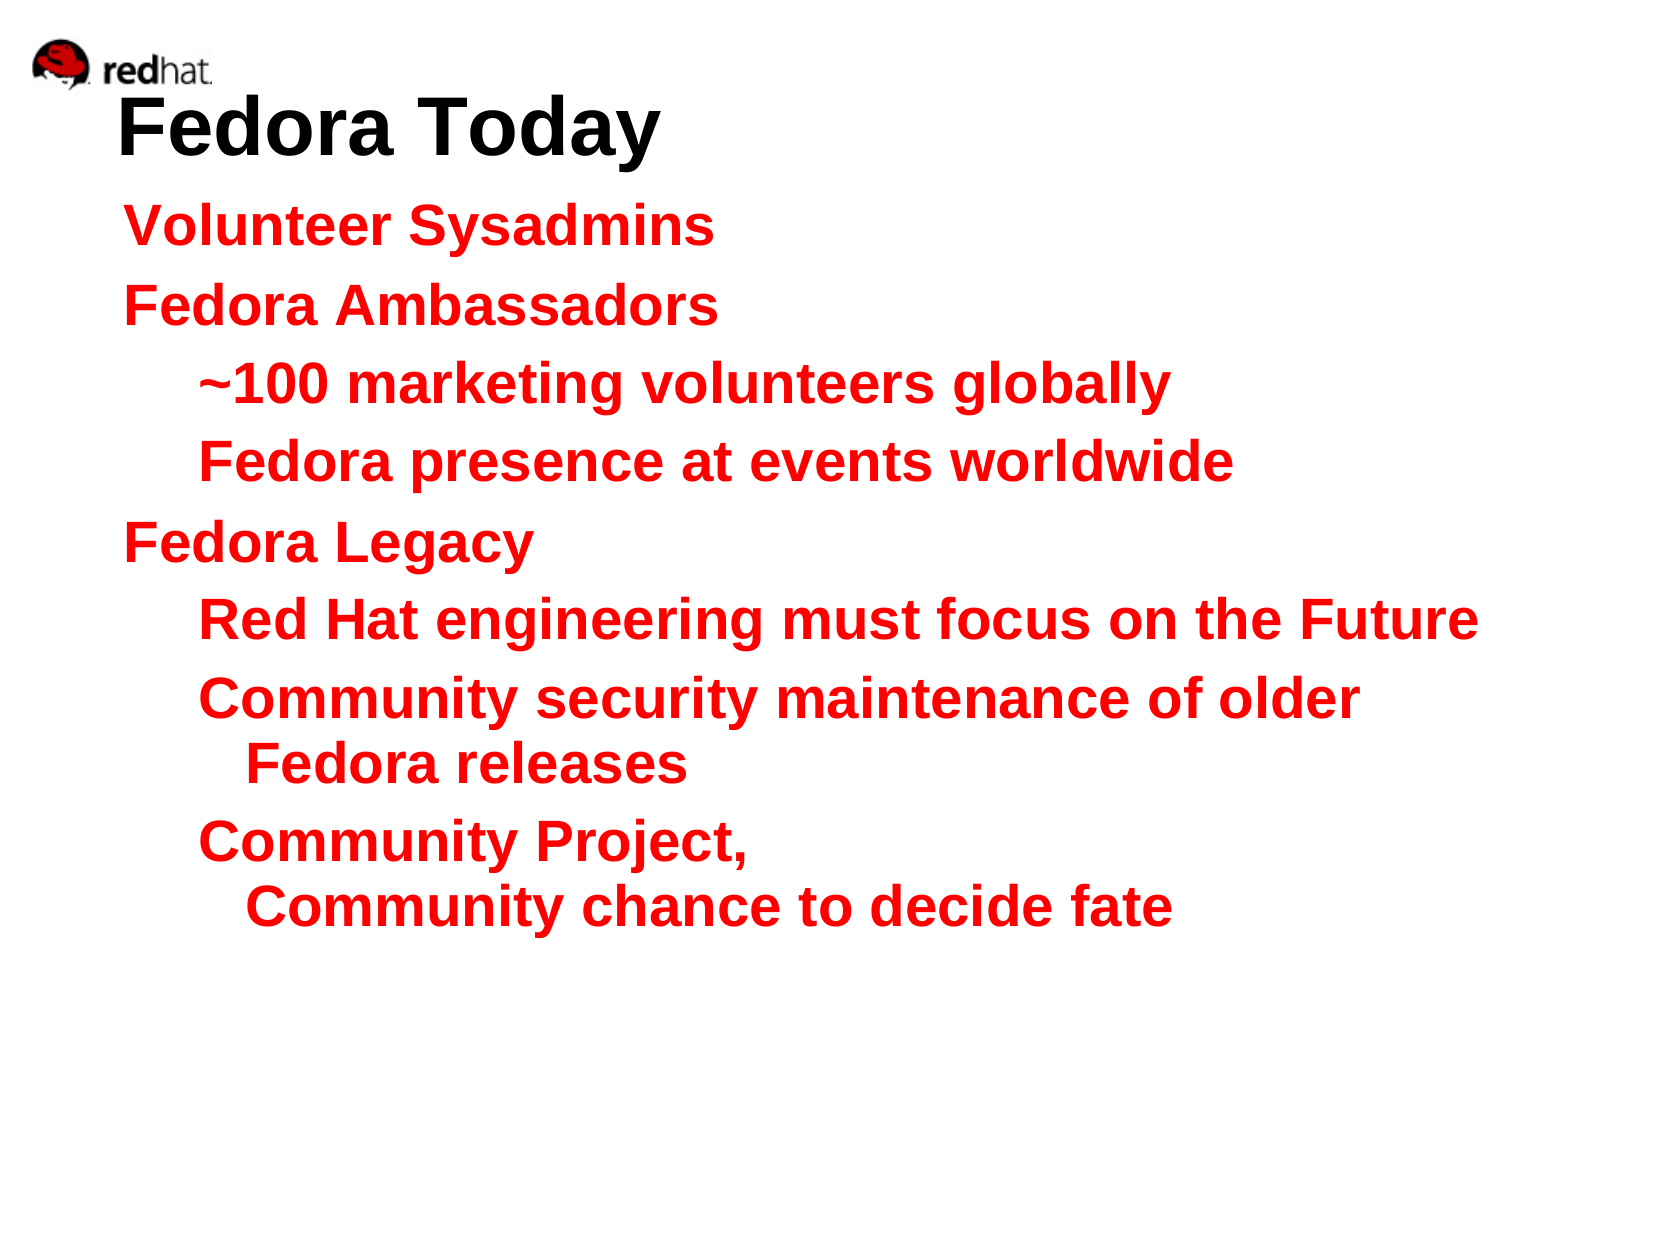

# Fedora Today
Volunteer Sysadmins
Fedora Ambassadors
~100 marketing volunteers globally
Fedora presence at events worldwide
Fedora Legacy
Red Hat engineering must focus on the Future
Community security maintenance of older Fedora releases
Community Project,
Community chance to decide fate